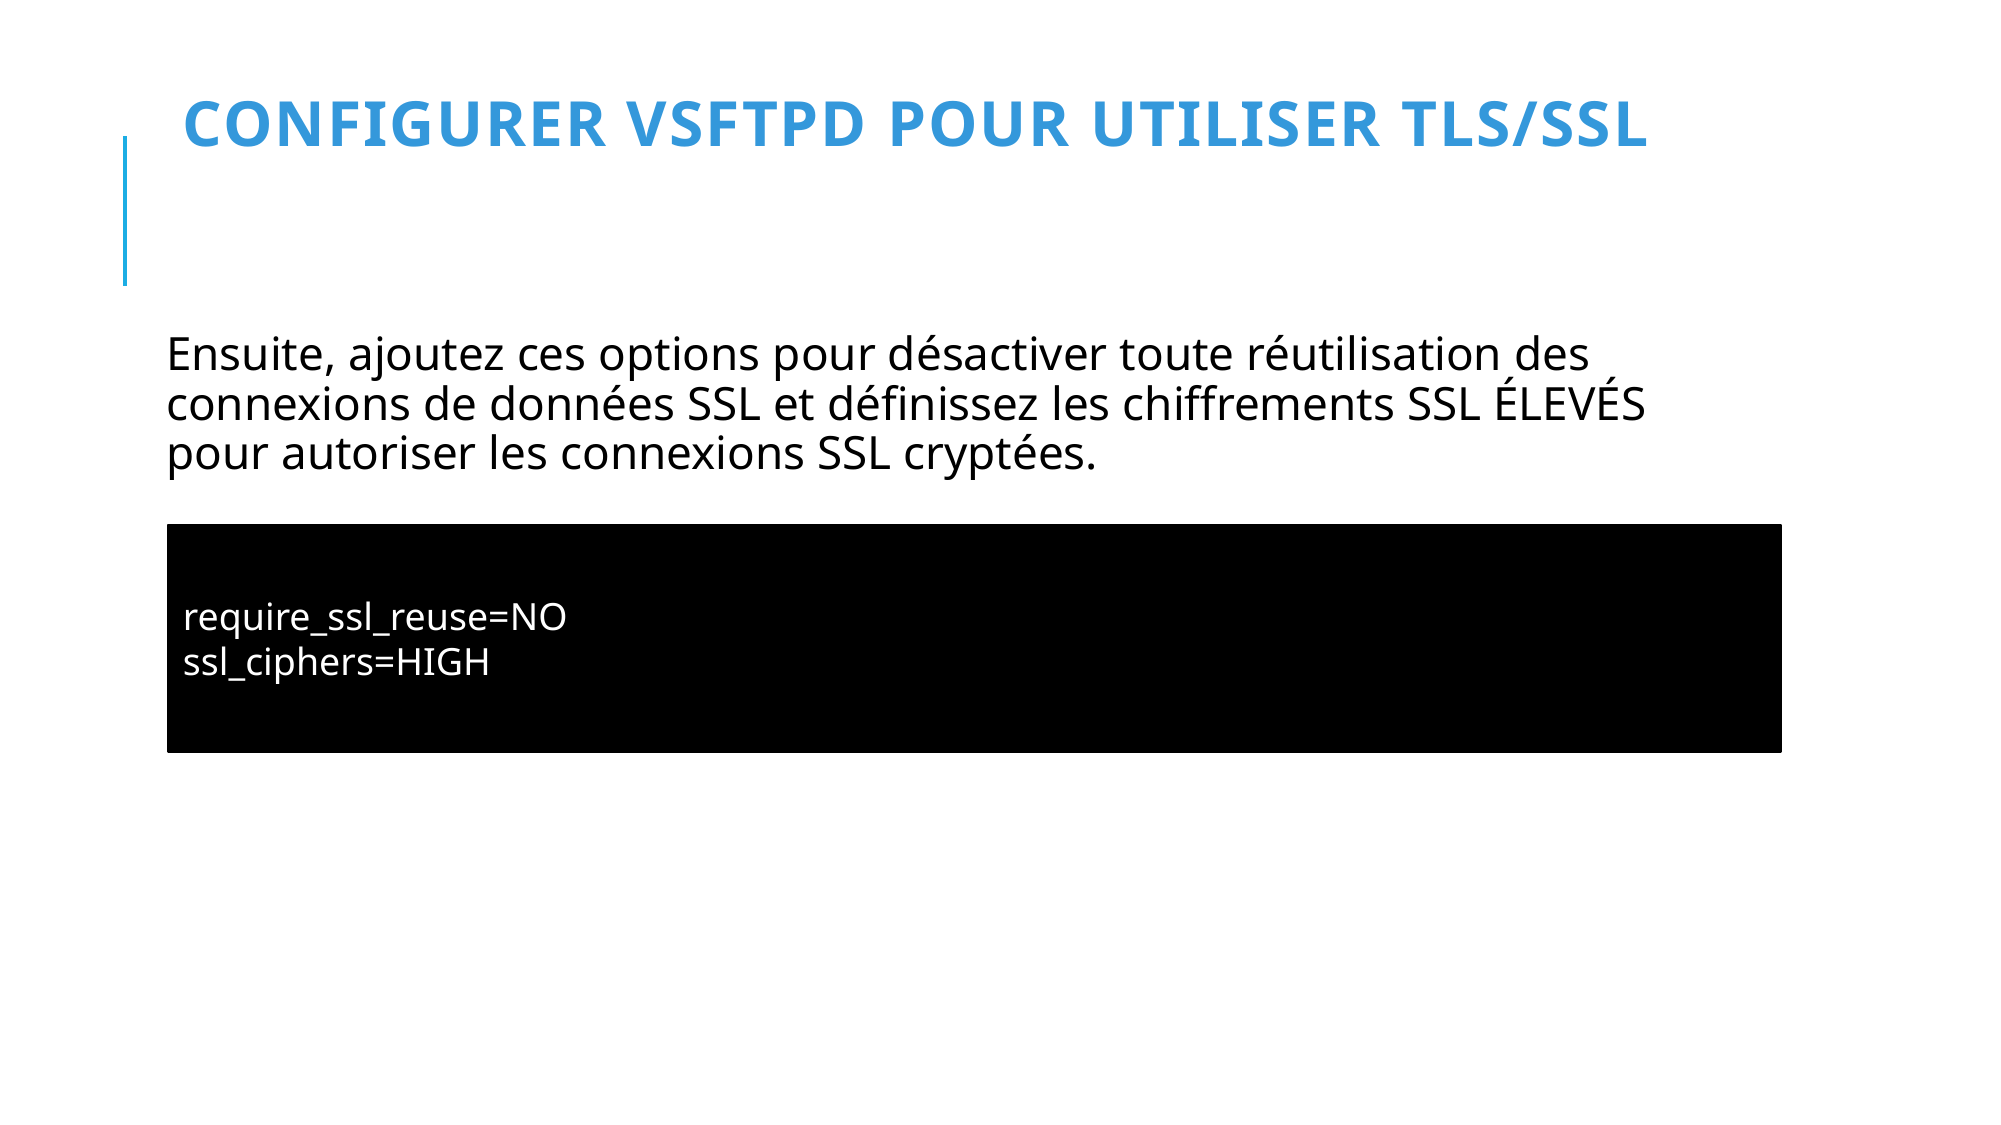

# Configurer VSftpd pour utiliser TLS/ssl
Ensuite, ajoutez ces options pour désactiver toute réutilisation des connexions de données SSL et définissez les chiffrements SSL ÉLEVÉS pour autoriser les connexions SSL cryptées.
require_ssl_reuse=NO
ssl_ciphers=HIGH